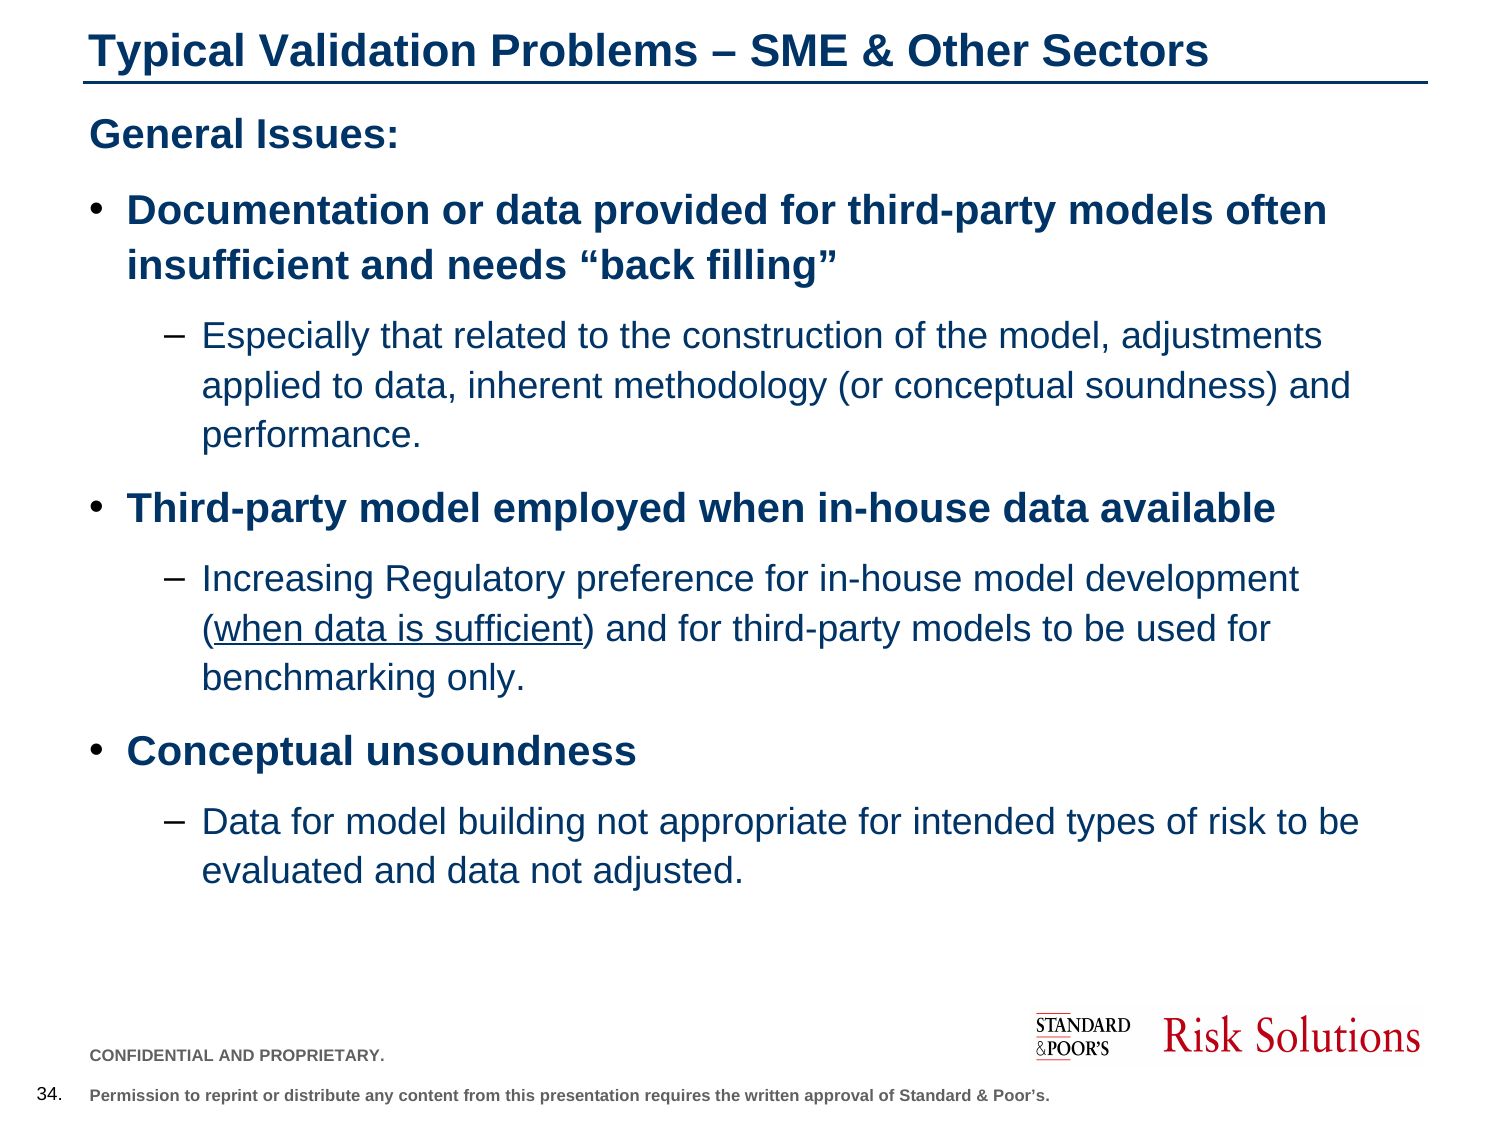

# Typical Validation Problems – SME & Other Sectors
General Issues:
Documentation or data provided for third-party models often insufficient and needs “back filling”
Especially that related to the construction of the model, adjustments applied to data, inherent methodology (or conceptual soundness) and performance.
Third-party model employed when in-house data available
Increasing Regulatory preference for in-house model development (when data is sufficient) and for third-party models to be used for benchmarking only.
Conceptual unsoundness
Data for model building not appropriate for intended types of risk to be evaluated and data not adjusted.